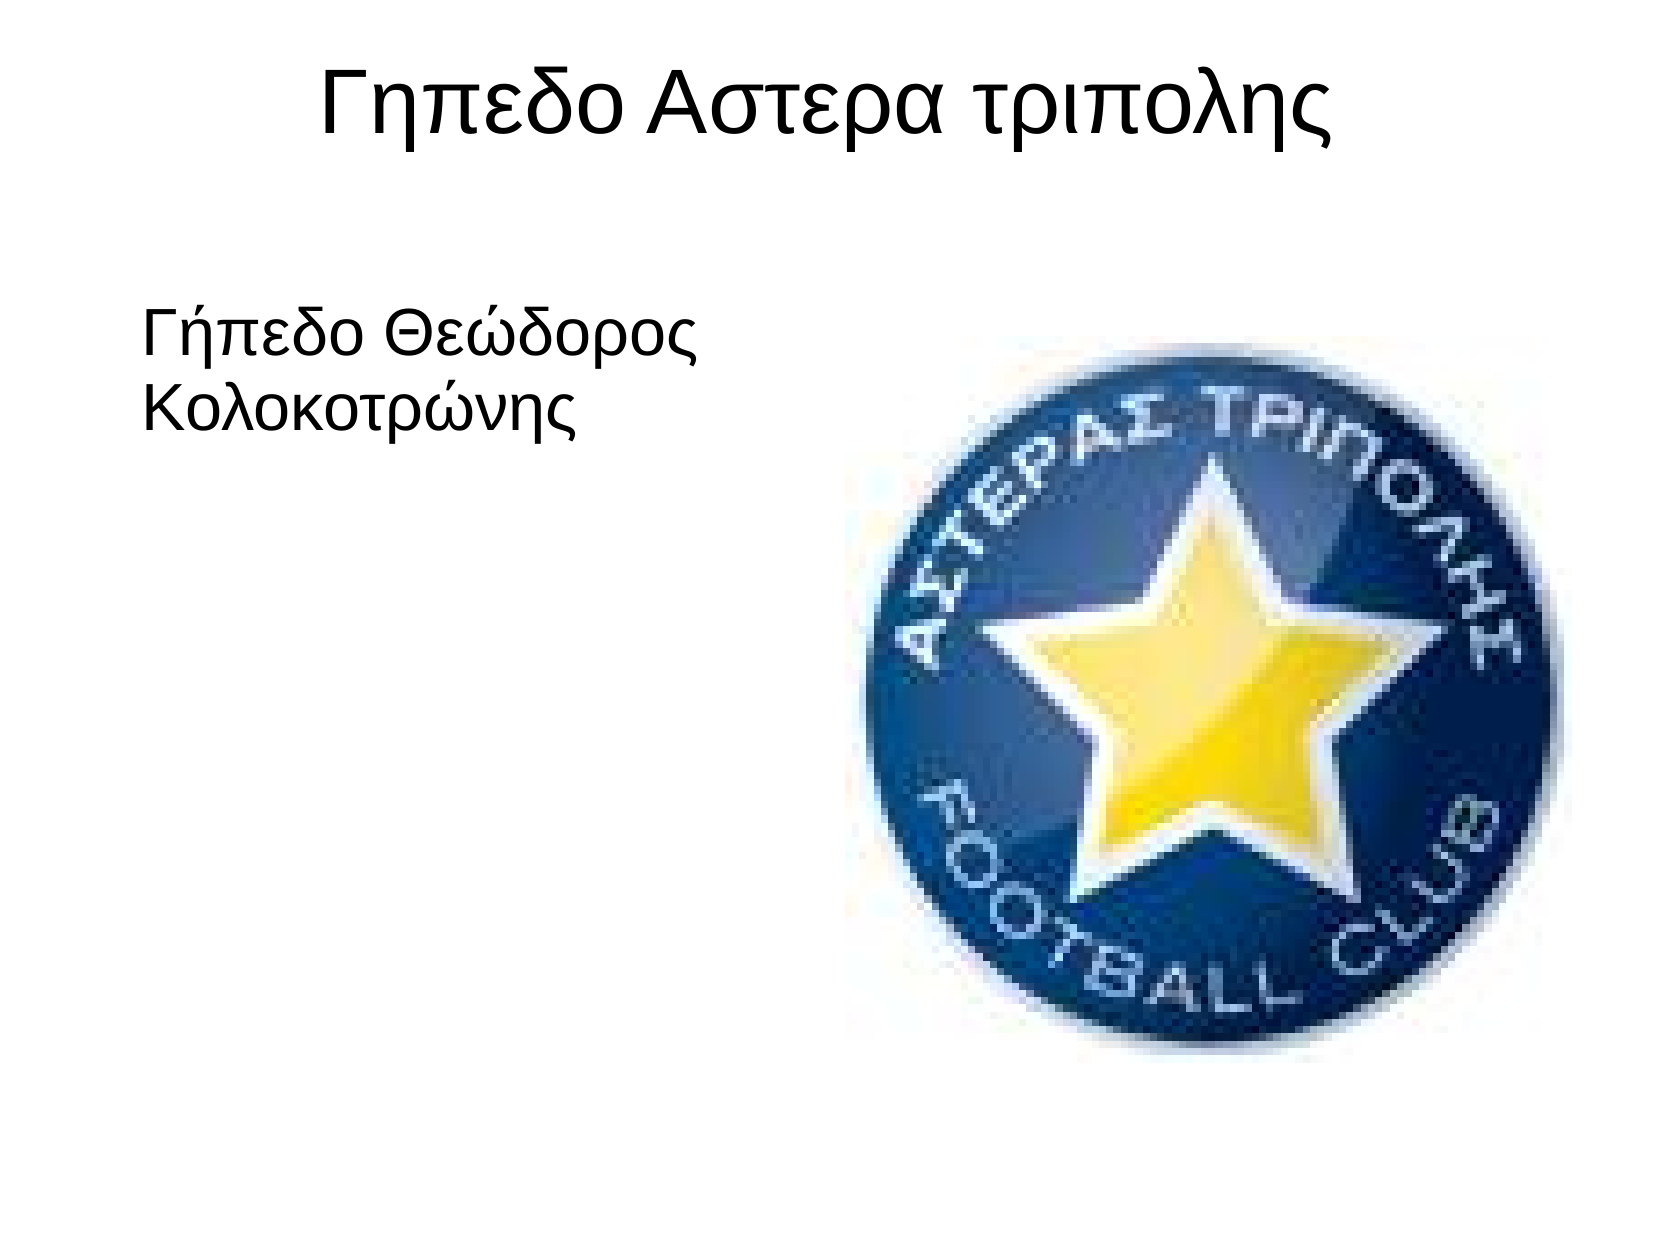

# Γηπεδο Αστερα τριπολης
Γήπεδο Θεώδορος Κολοκοτρώνης